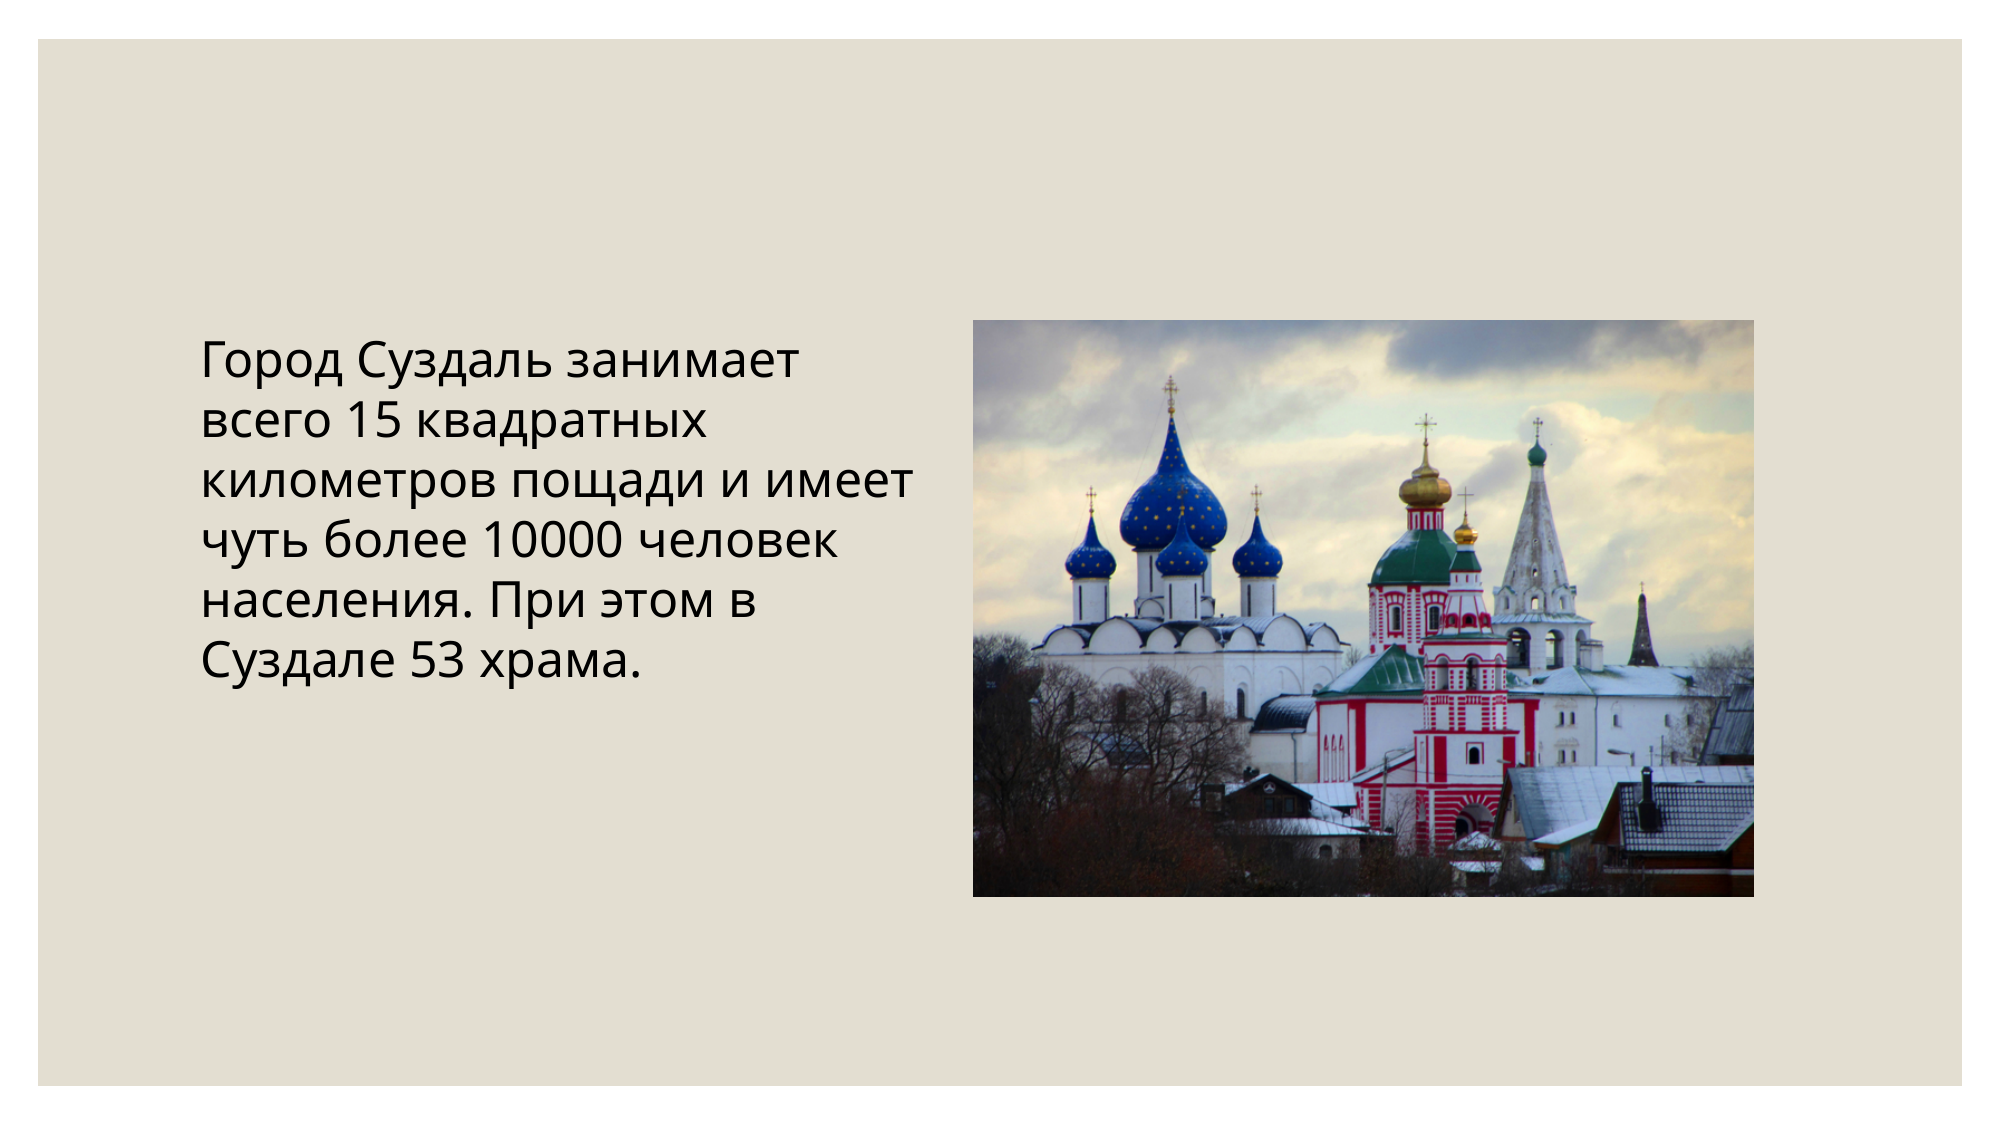

# Город Суздаль занимает всего 15 квадратных километров пощади и имеет чуть более 10000 человек населения. При этом в Суздале 53 храма.